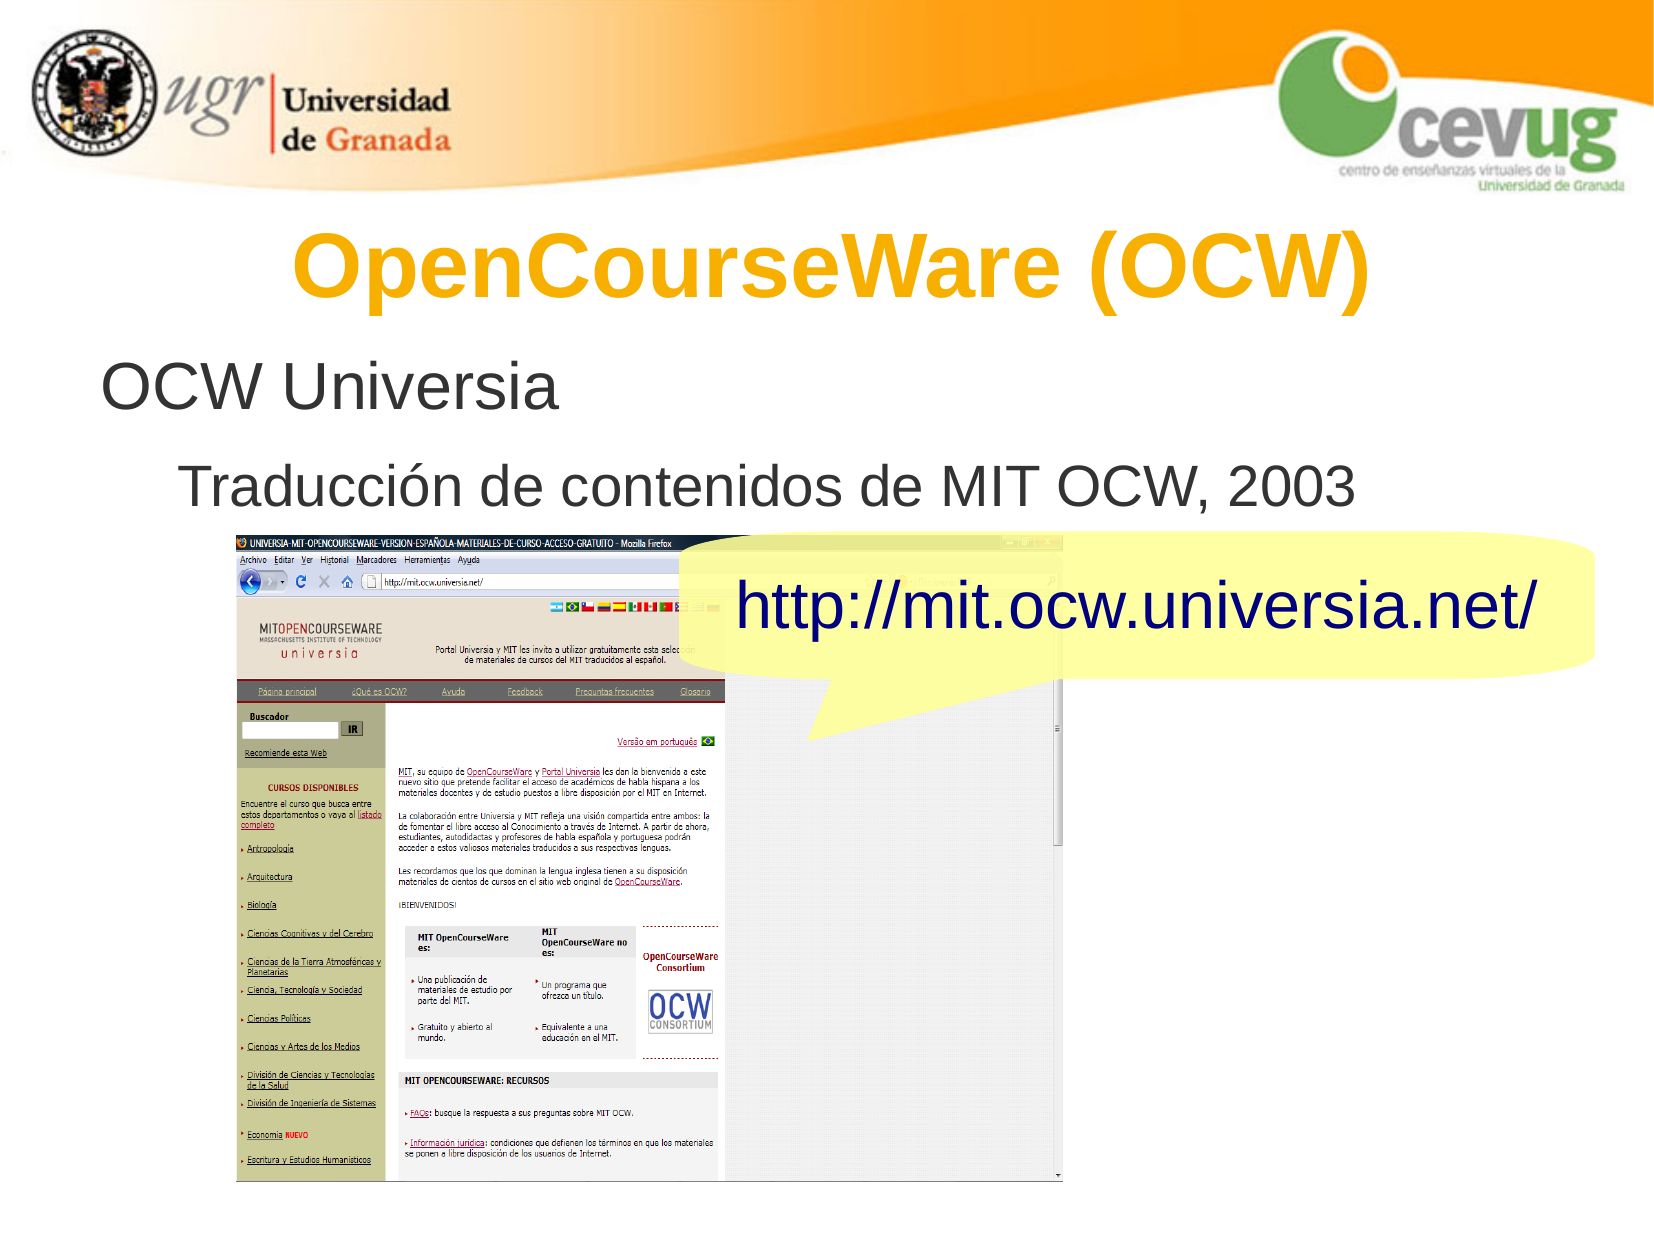

# OpenCourseWare (OCW)
OCW Universia
Traducción de contenidos de MIT OCW, 2003
http://mit.ocw.universia.net/